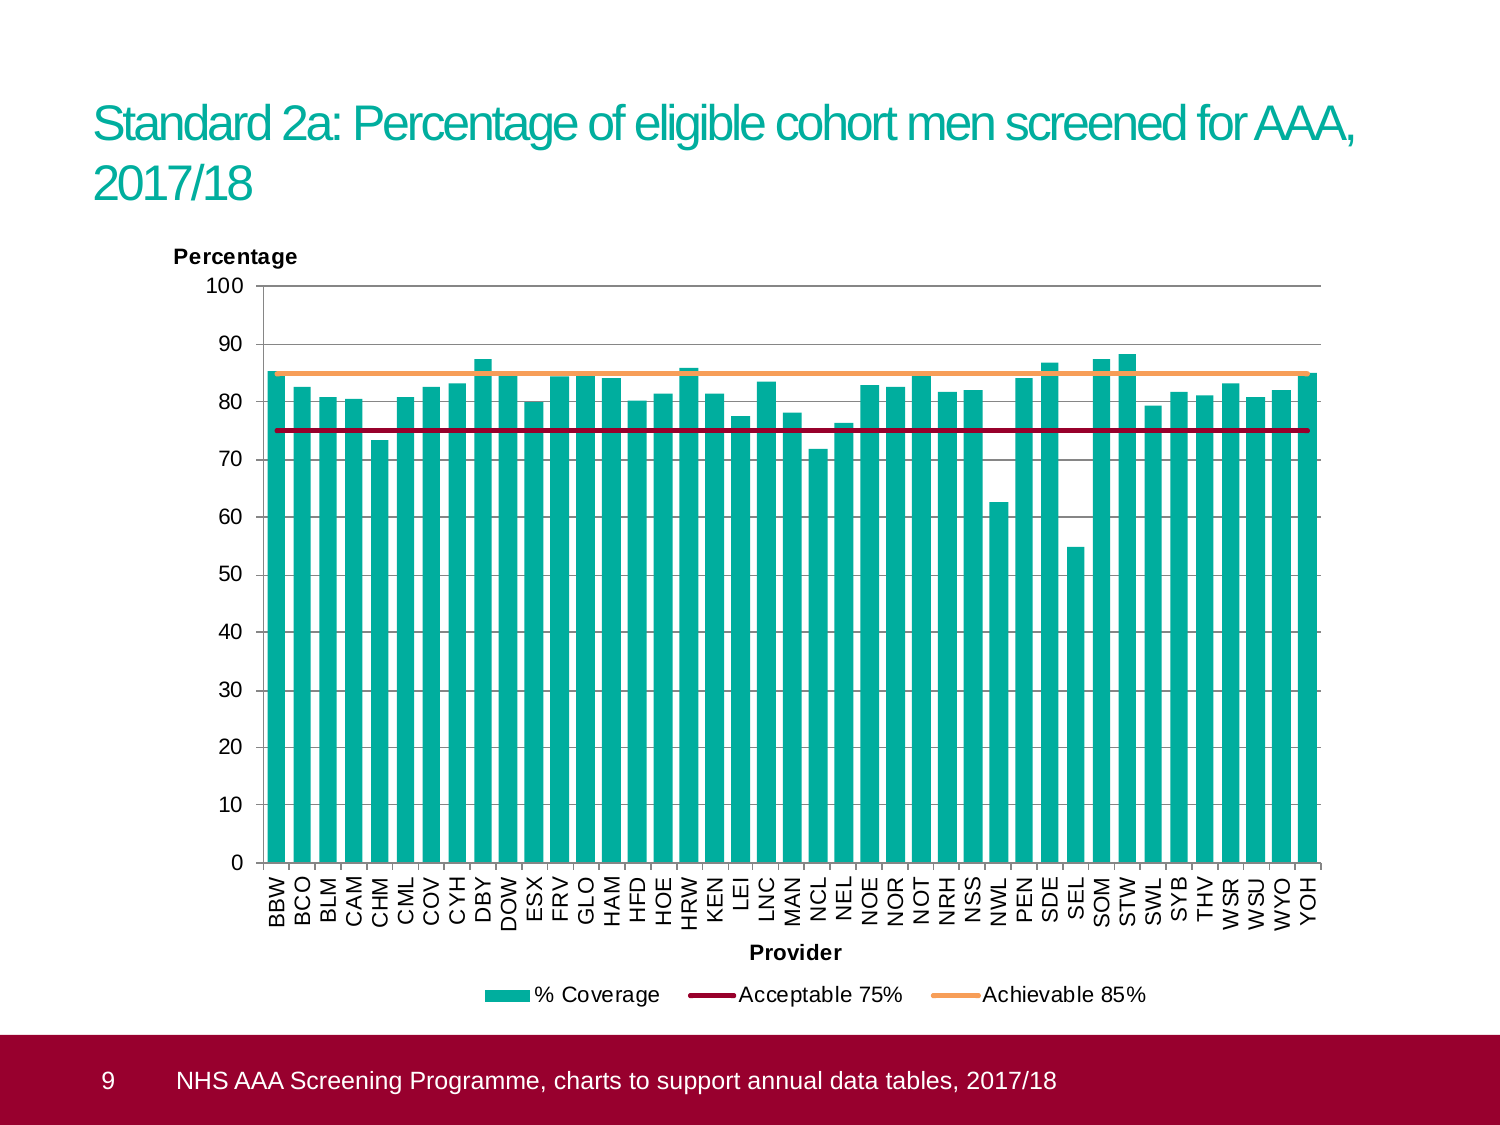

# Standard 2a: Percentage of eligible cohort men screened for AAA, 2017/18
NHS AAA Screening Programme, charts to support annual data tables, 2017/18